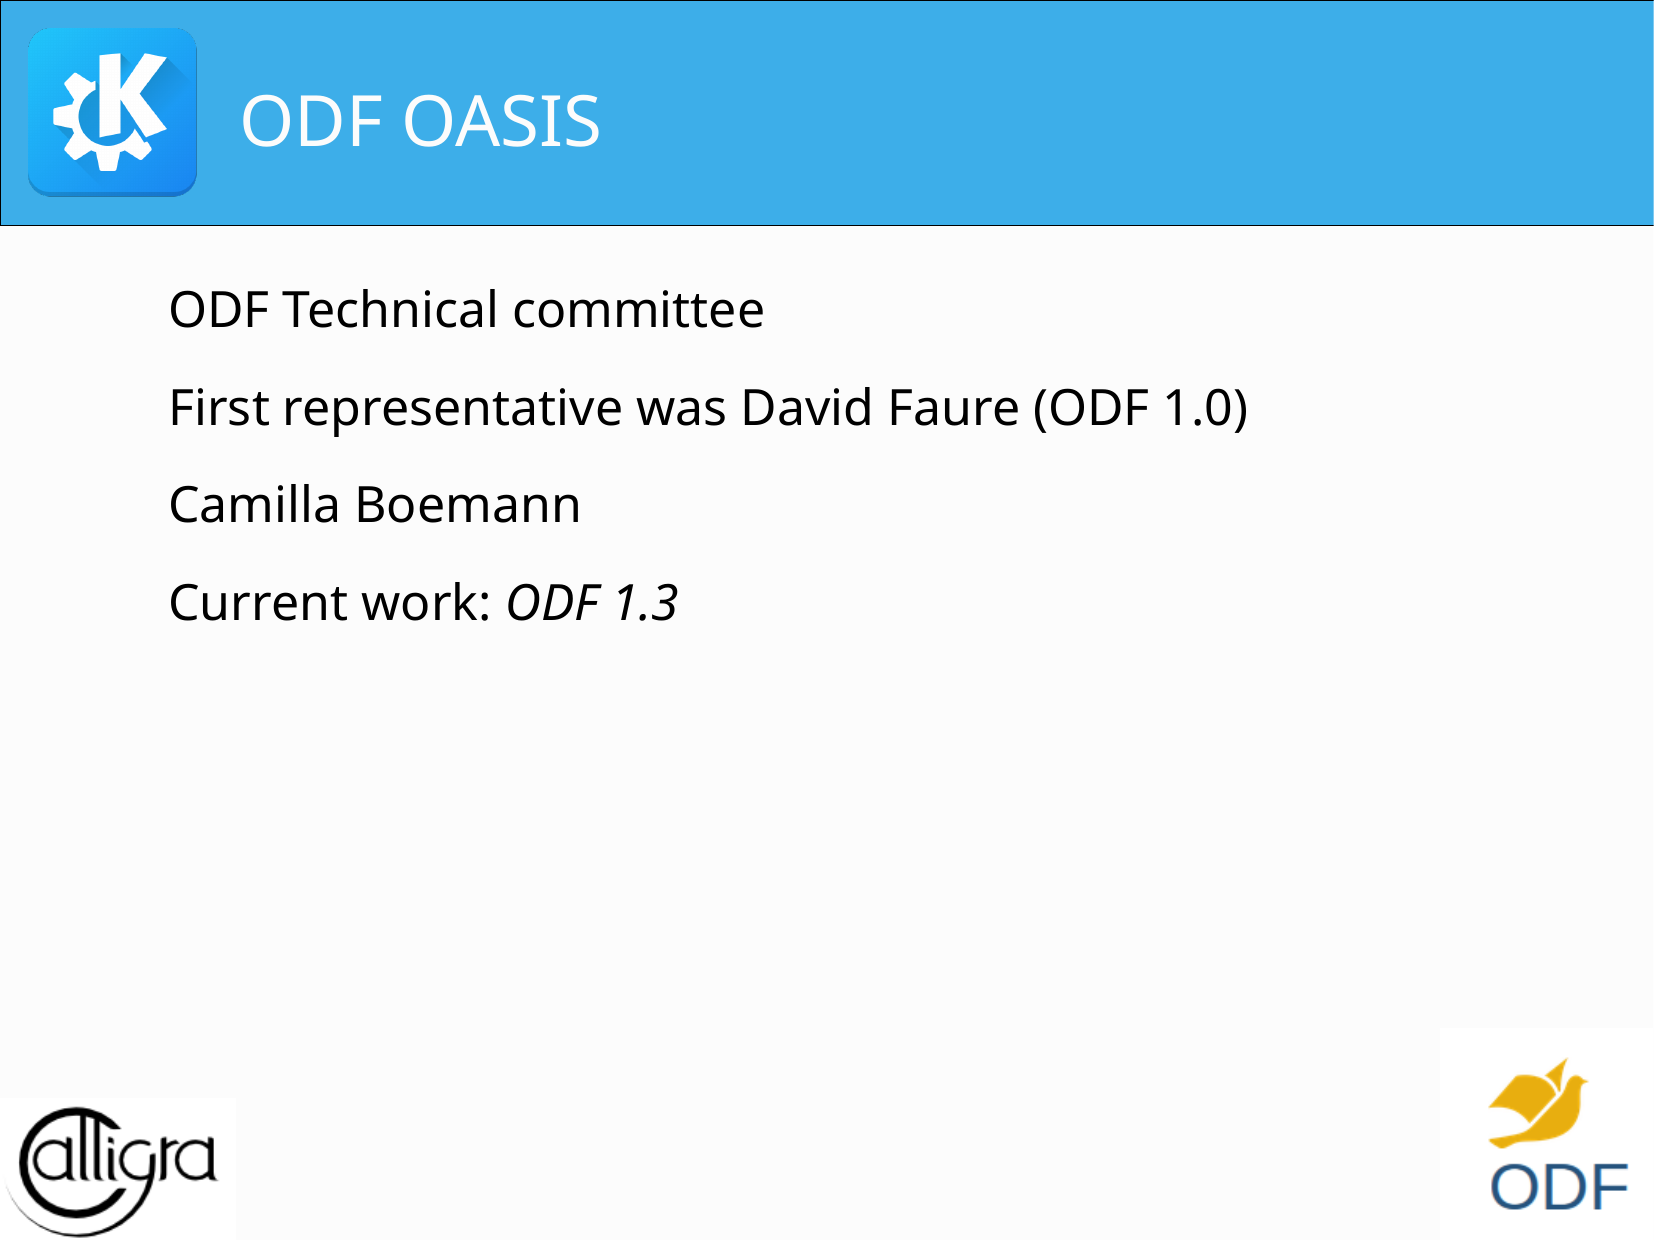

ODF OASIS
ODF Technical committee
First representative was David Faure (ODF 1.0)
Camilla Boemann
Current work: ODF 1.3